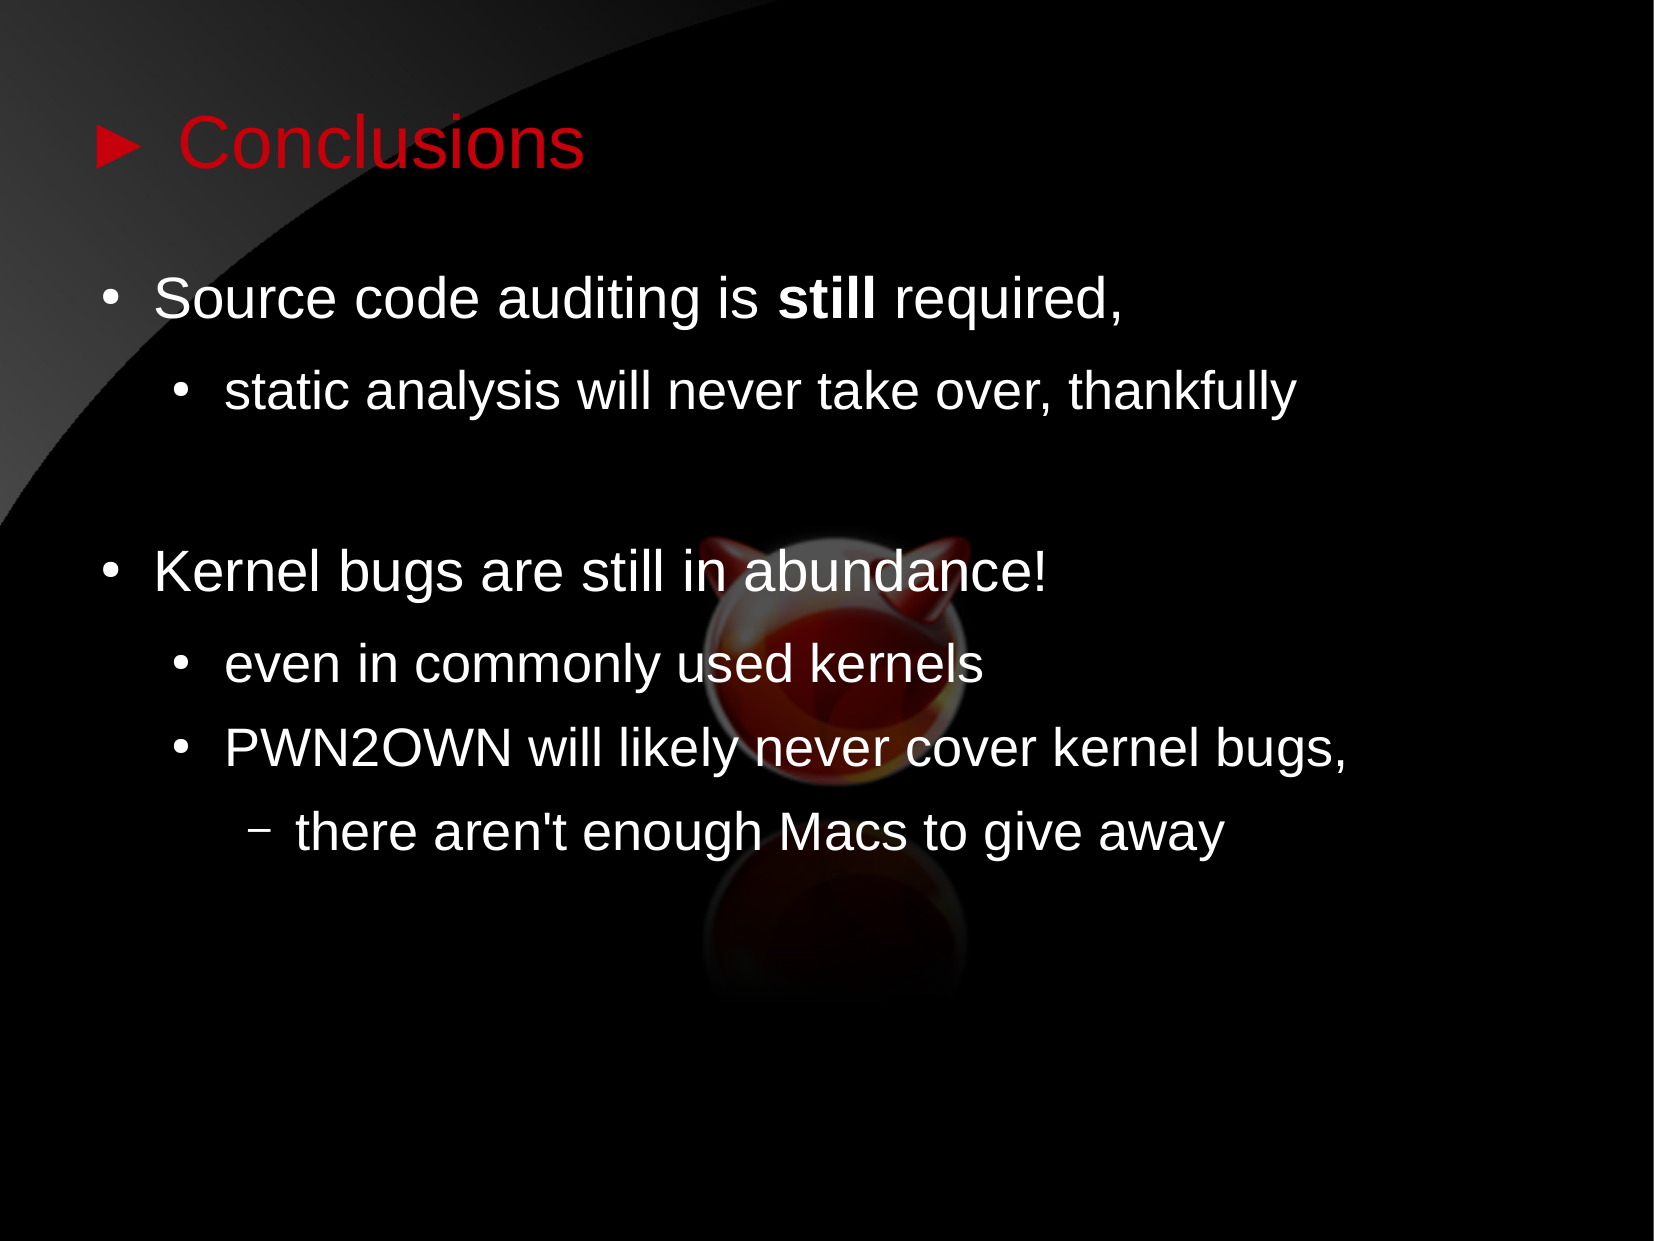

# ► Conclusions
Source code auditing is still required,
static analysis will never take over, thankfully
Kernel bugs are still in abundance!
even in commonly used kernels
PWN2OWN will likely never cover kernel bugs,
there aren't enough Macs to give away